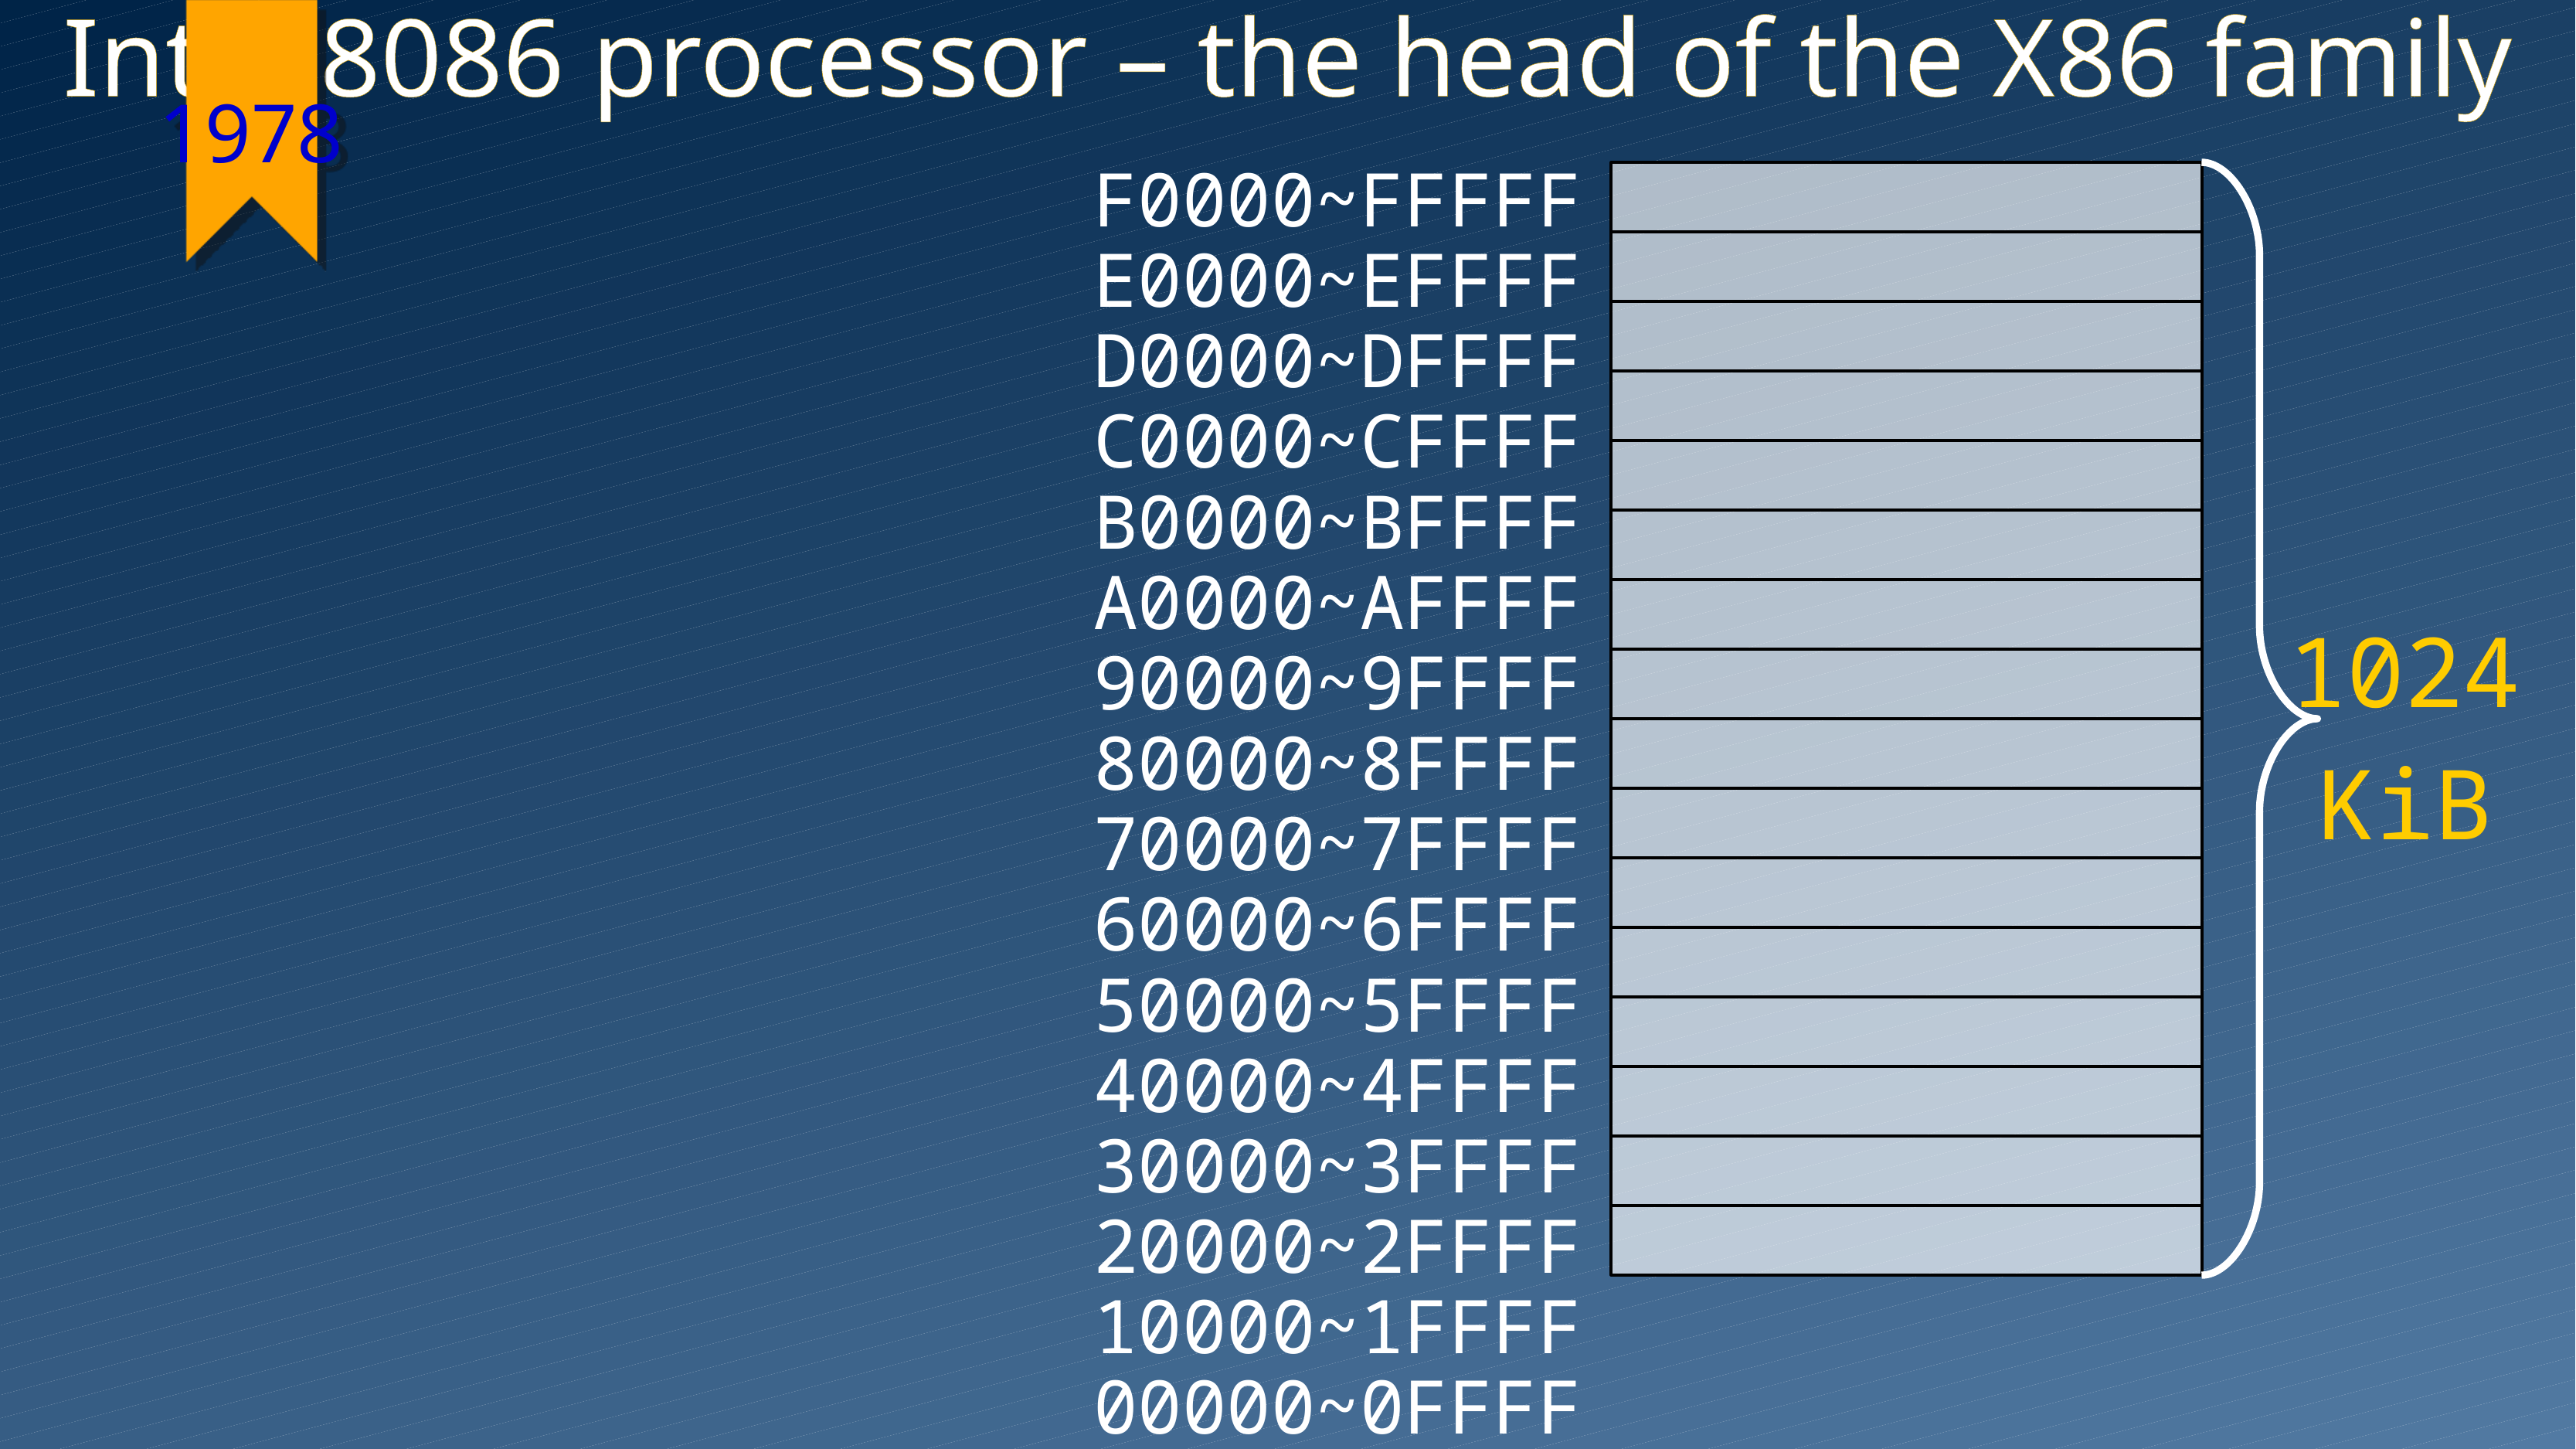

1978
# Intel 8086 processor ­– the head of the X86 family
F0000~FFFFF
E0000~EFFFF
D0000~DFFFF
C0000~CFFFF
B0000~BFFFF
A0000~AFFFF
90000~9FFFF
80000~8FFFF
70000~7FFFF
60000~6FFFF
50000~5FFFF
40000~4FFFF
30000~3FFFF
20000~2FFFF
10000~1FFFF
00000~0FFFF
1024
KiB